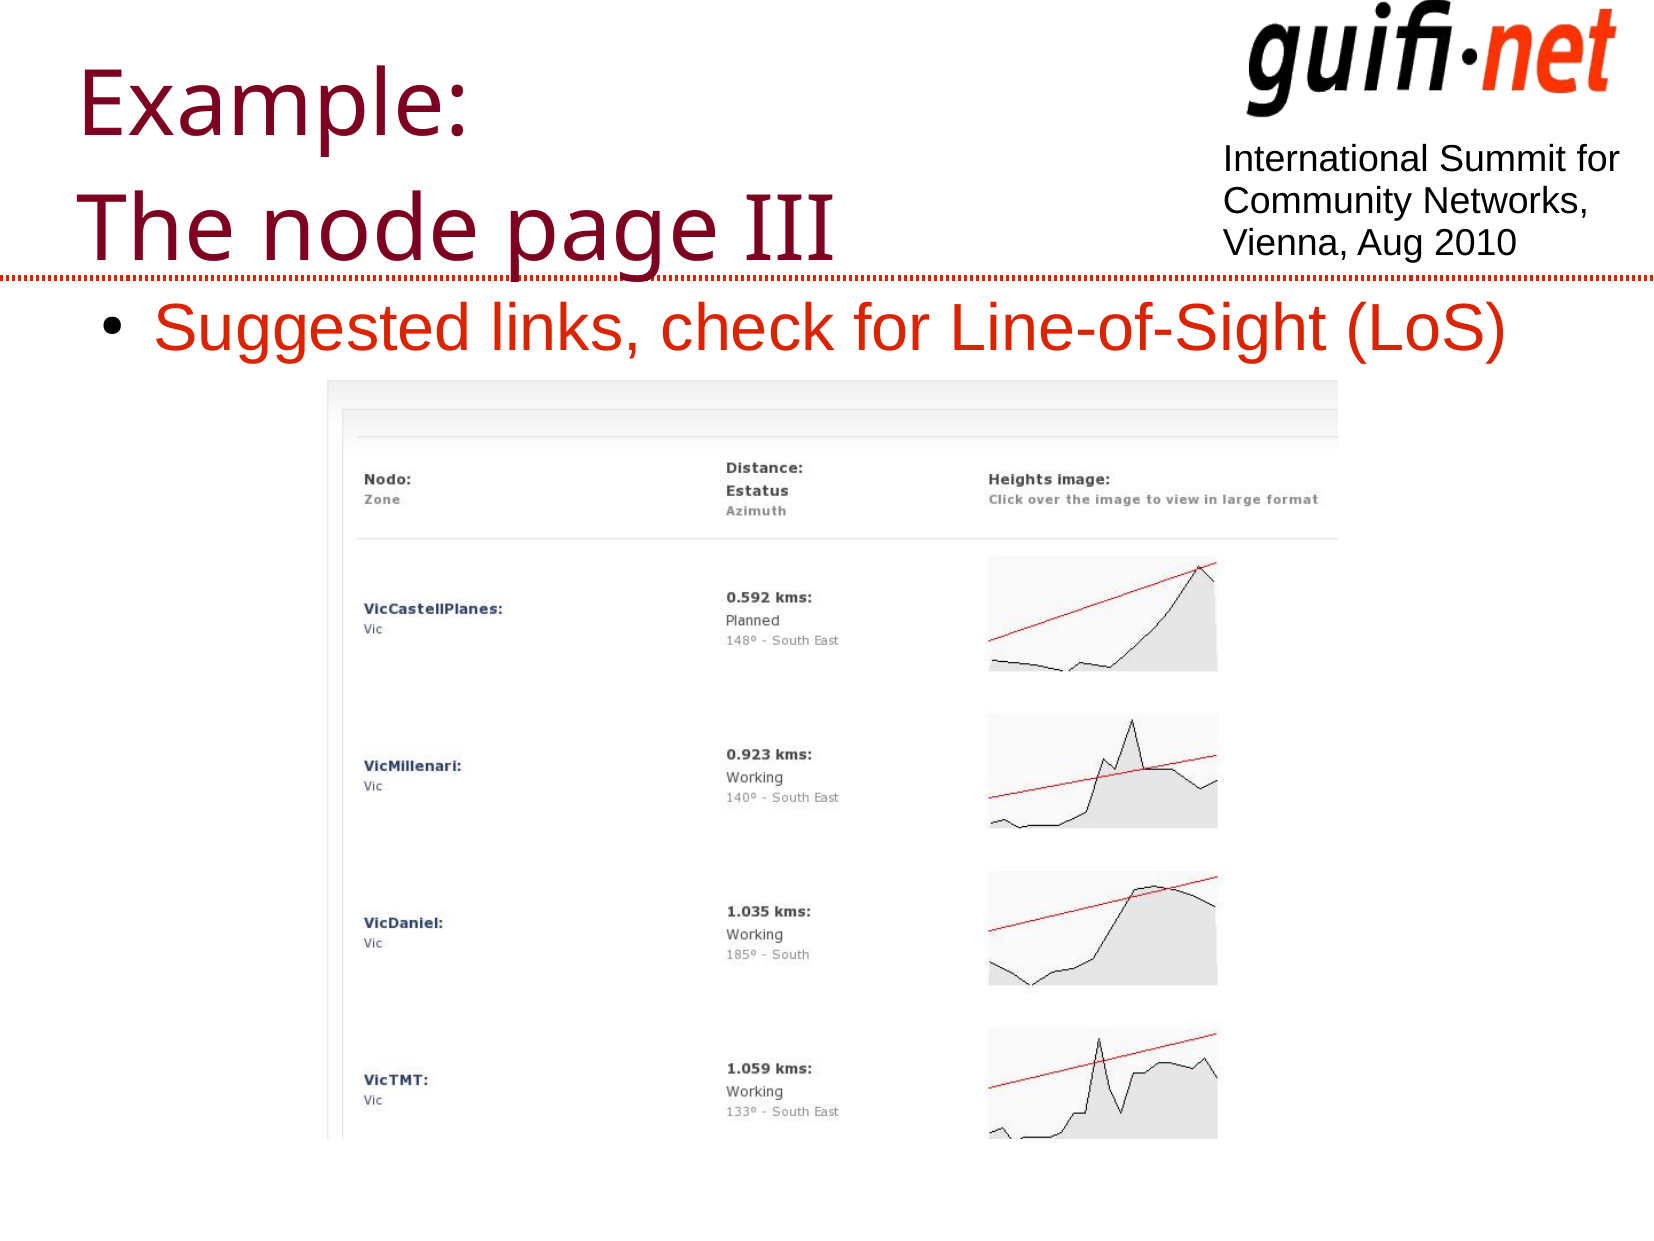

# Example: The node page III
Suggested links, check for Line-of-Sight (LoS)